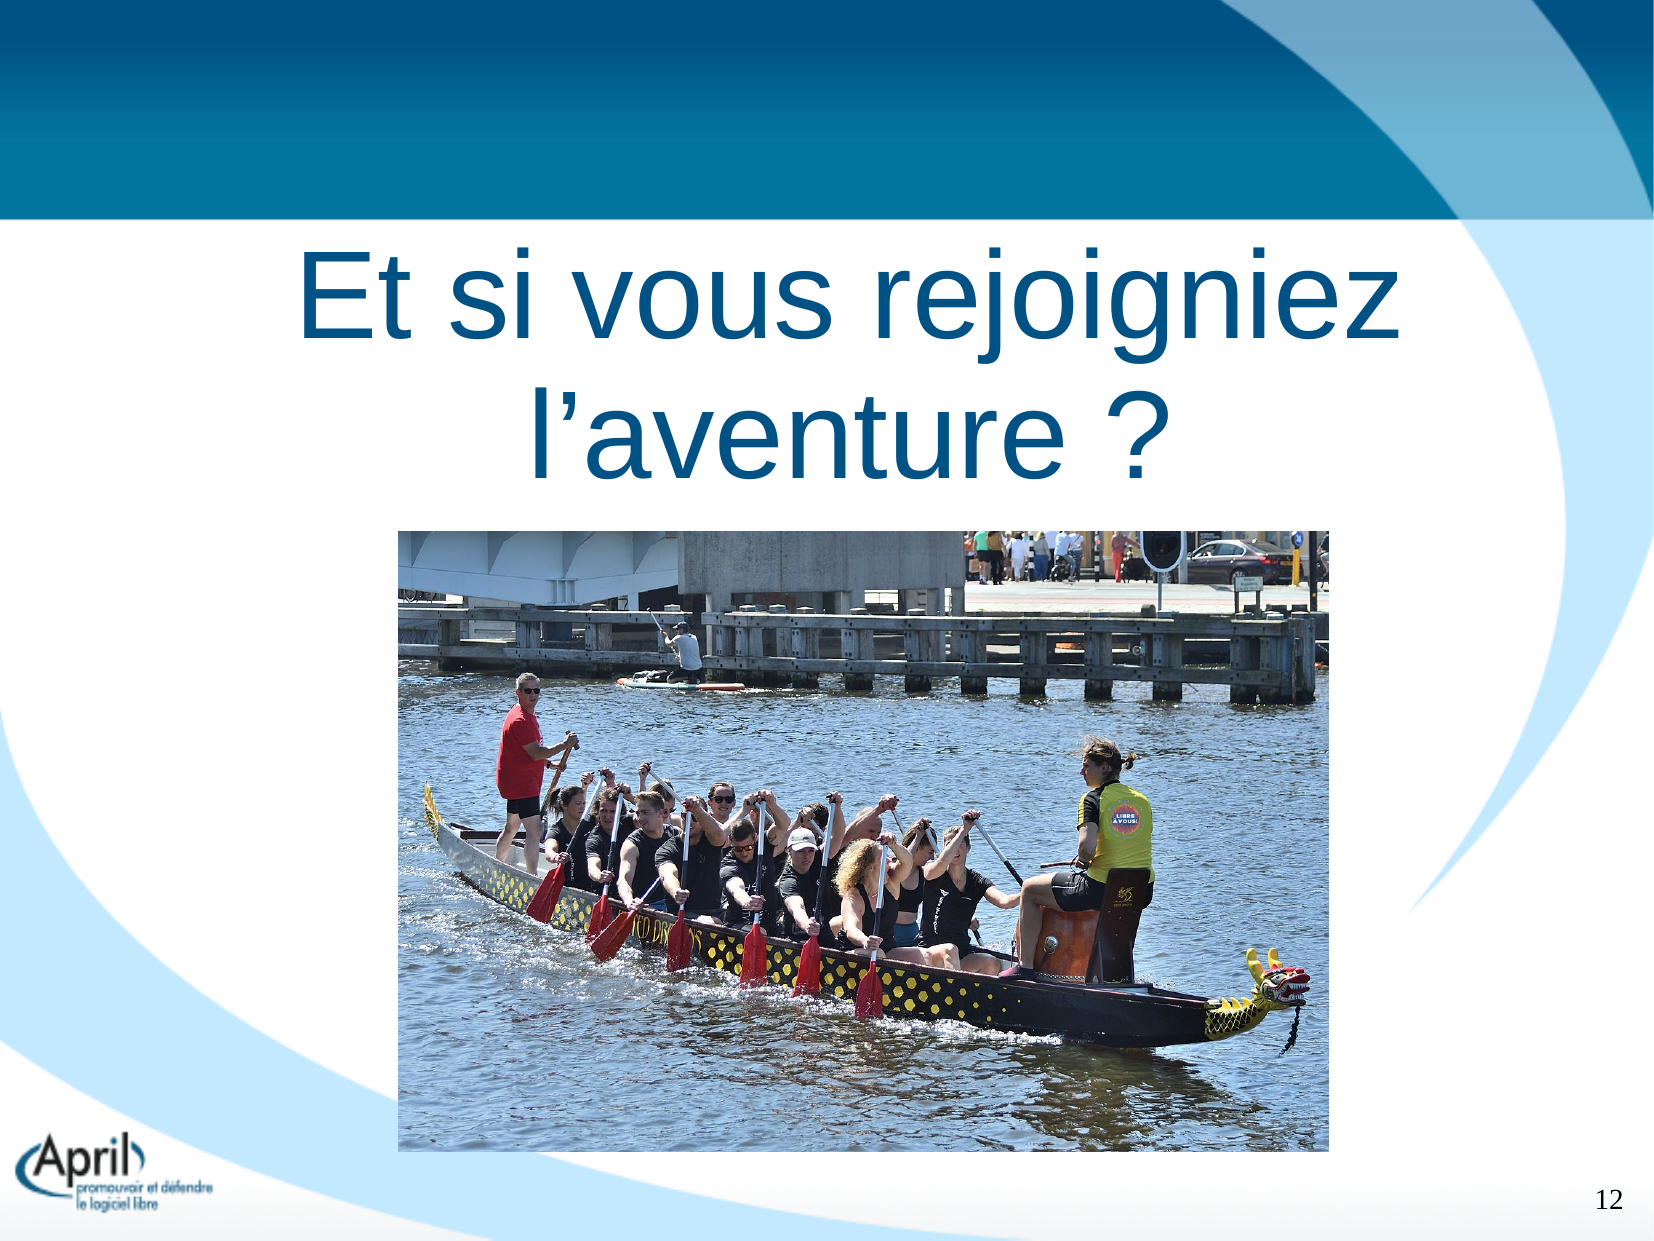

#
Et si vous rejoigniez l’aventure ?
12